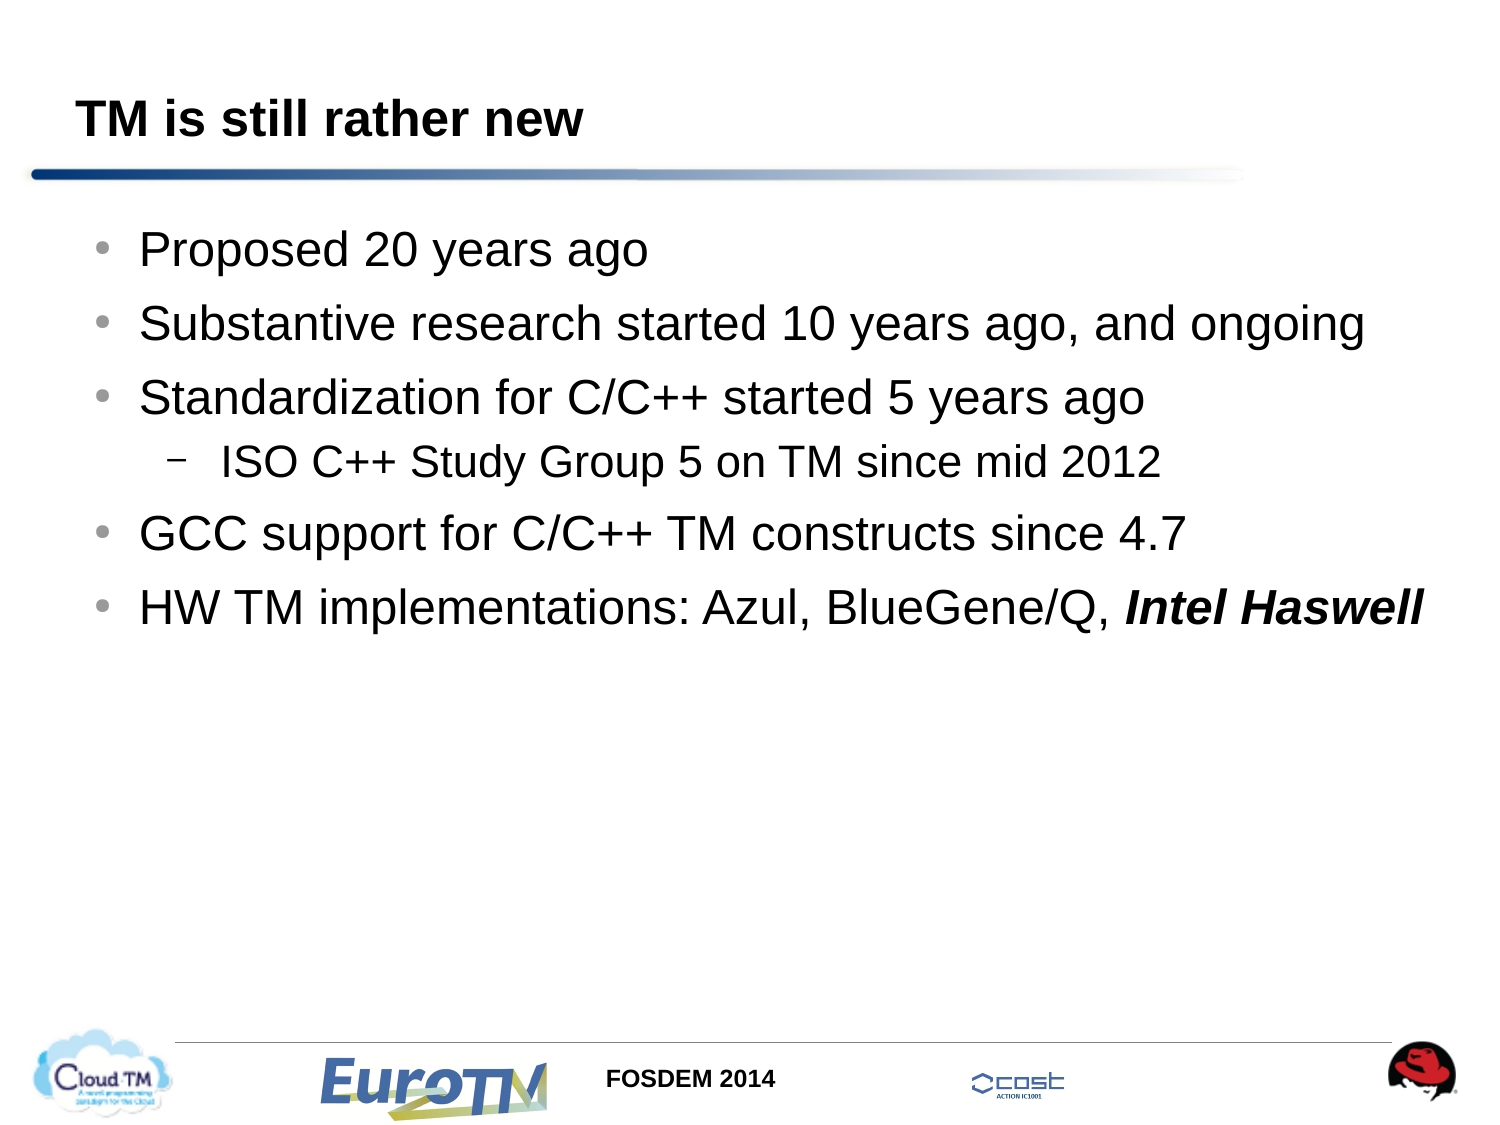

# TM is still rather new
Proposed 20 years ago
Substantive research started 10 years ago, and ongoing
Standardization for C/C++ started 5 years ago
ISO C++ Study Group 5 on TM since mid 2012
GCC support for C/C++ TM constructs since 4.7
HW TM implementations: Azul, BlueGene/Q, Intel Haswell